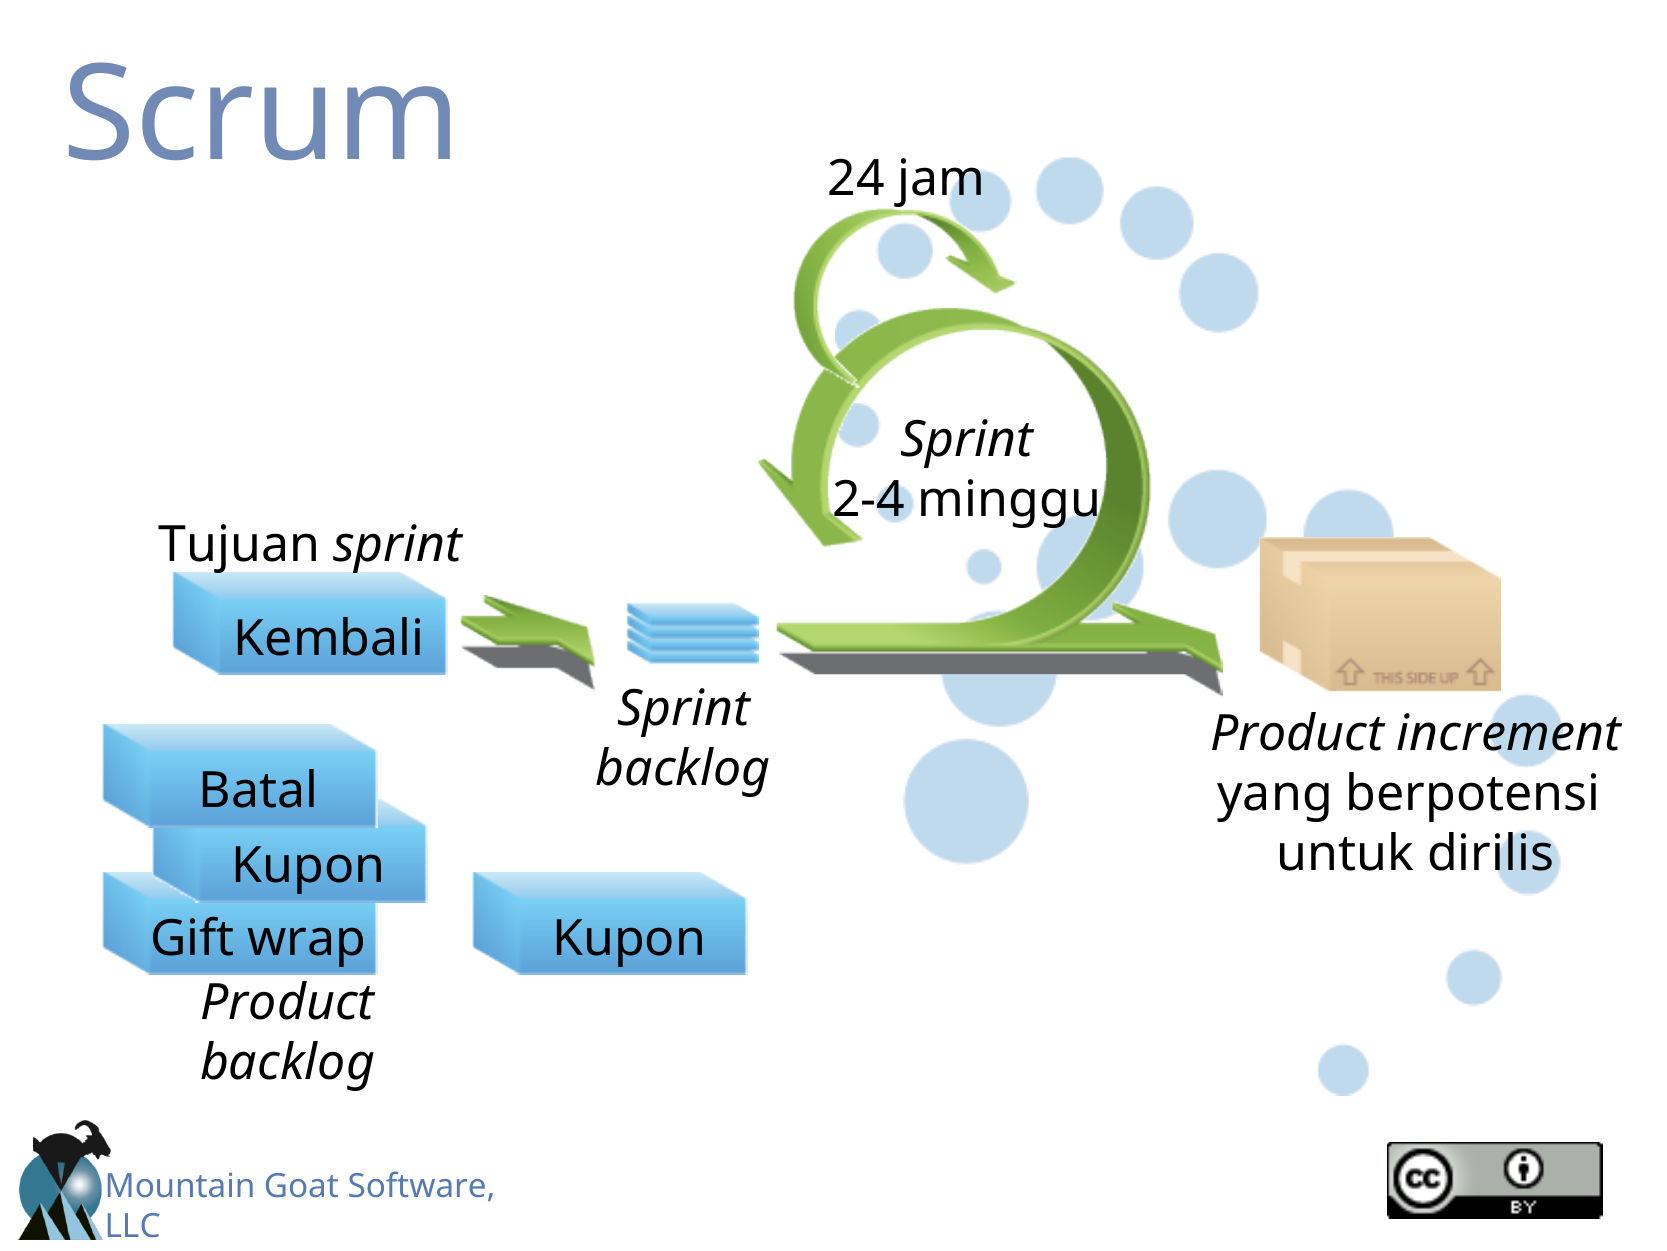

# Scrum
24 jam
Sprint
2-4 minggu
Tujuan sprint
Kembali
Product increment
yang berpotensi
untuk dirilis
Sprint backlog
Return
Batal
Gift wrap
Kupon
Cancel
Gift wrap
Kupon
Product
backlog